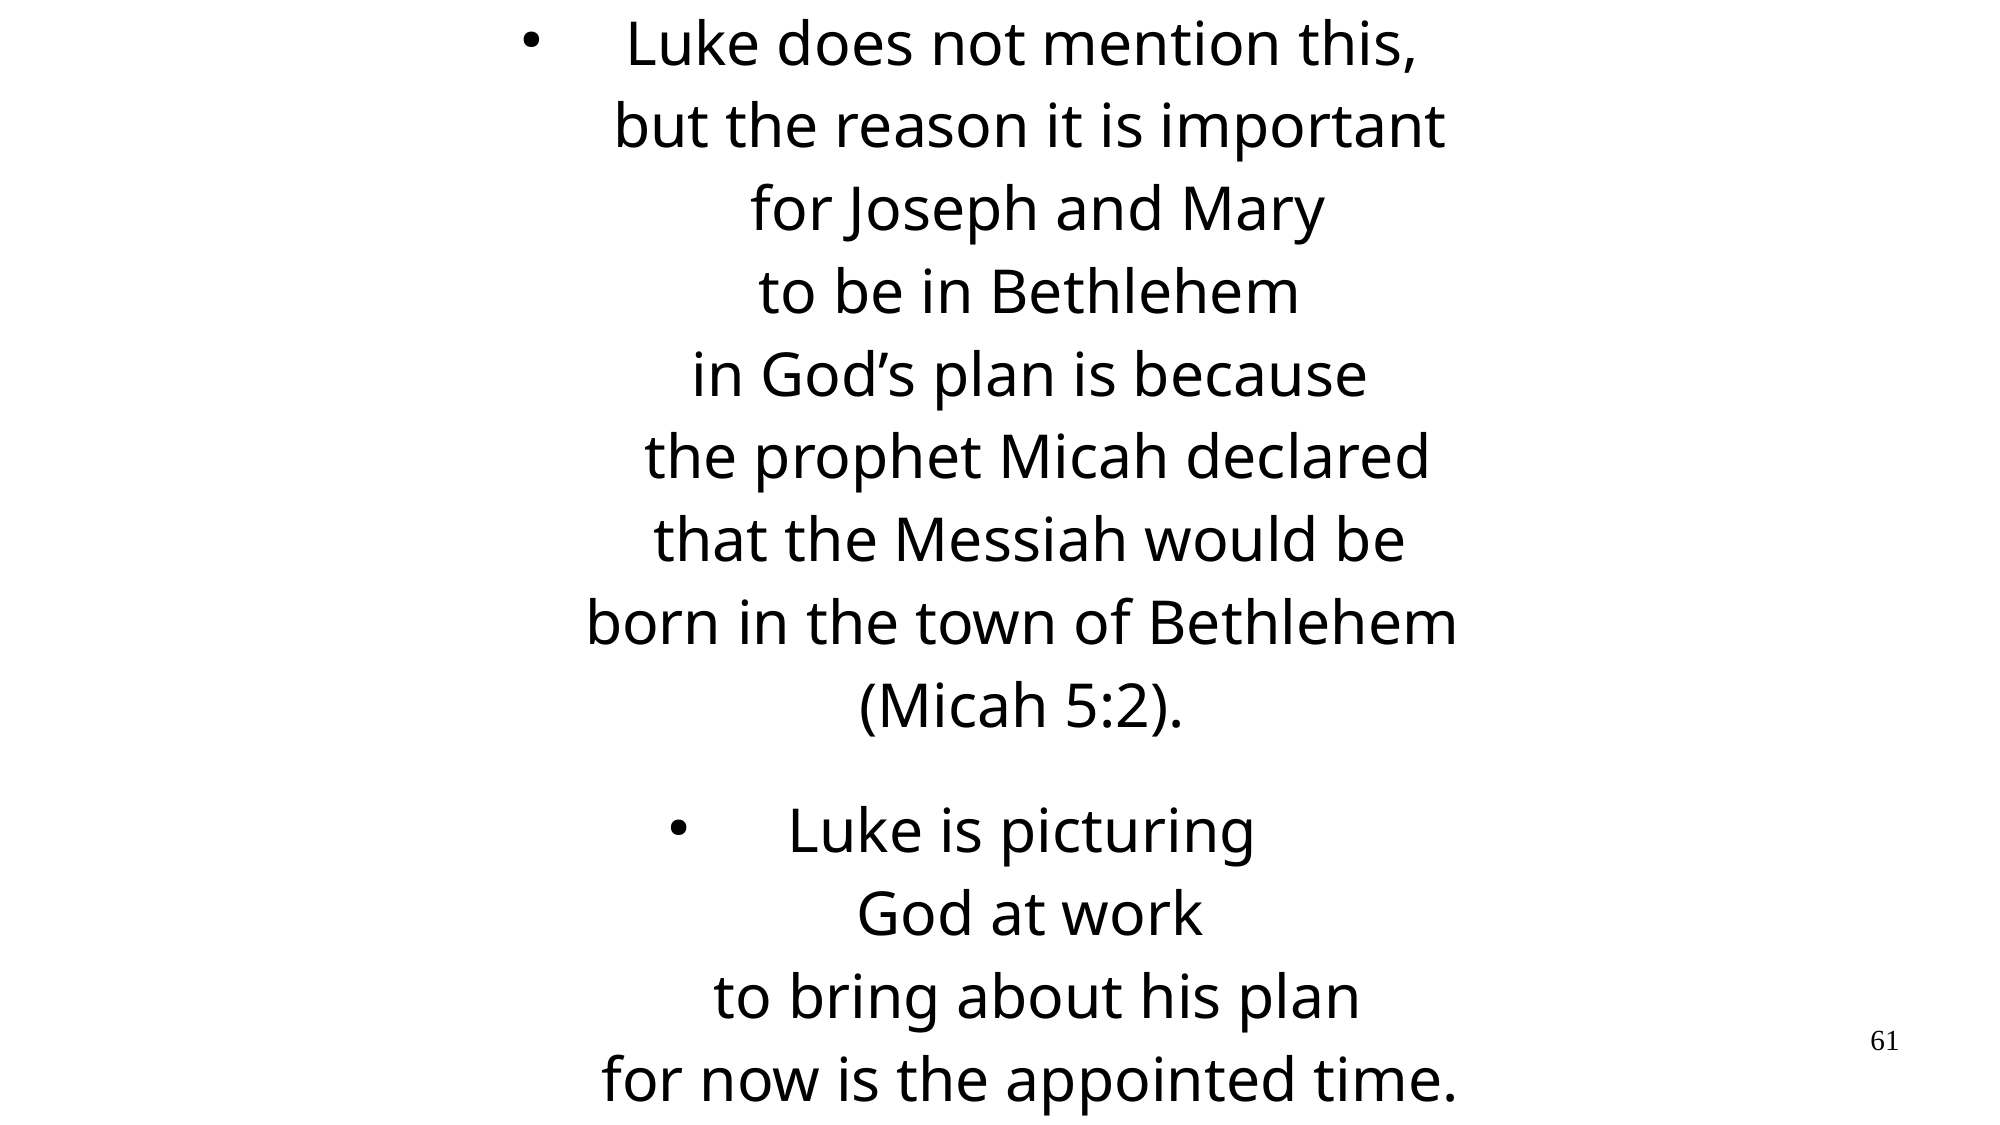

# Luke does not mention this, but the reason it is important for Joseph and Mary to be in Bethlehem in God’s plan is because the prophet Micah declared that the Messiah would be born in the town of Bethlehem (Micah 5:2).
Luke is picturing
God at work
 to bring about his plan
for now is the appointed time.
61